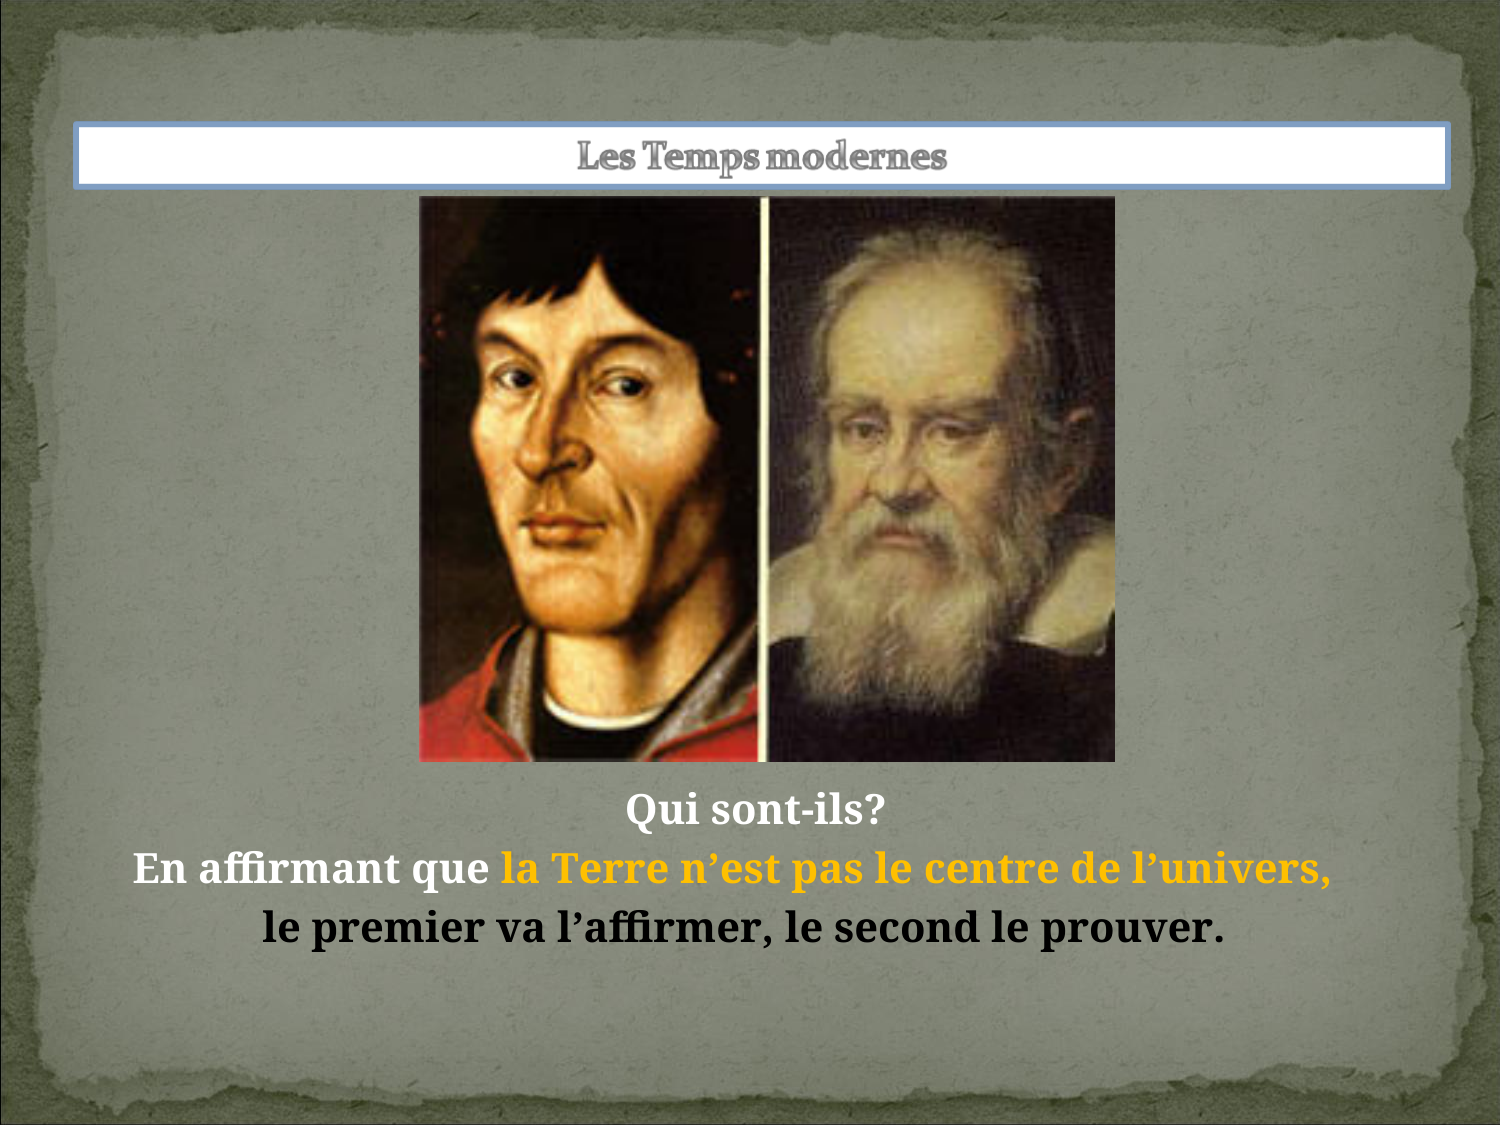

Qui sont-ils?
En affirmant que la Terre n’est pas le centre de l’univers,
le premier va l’affirmer, le second le prouver.